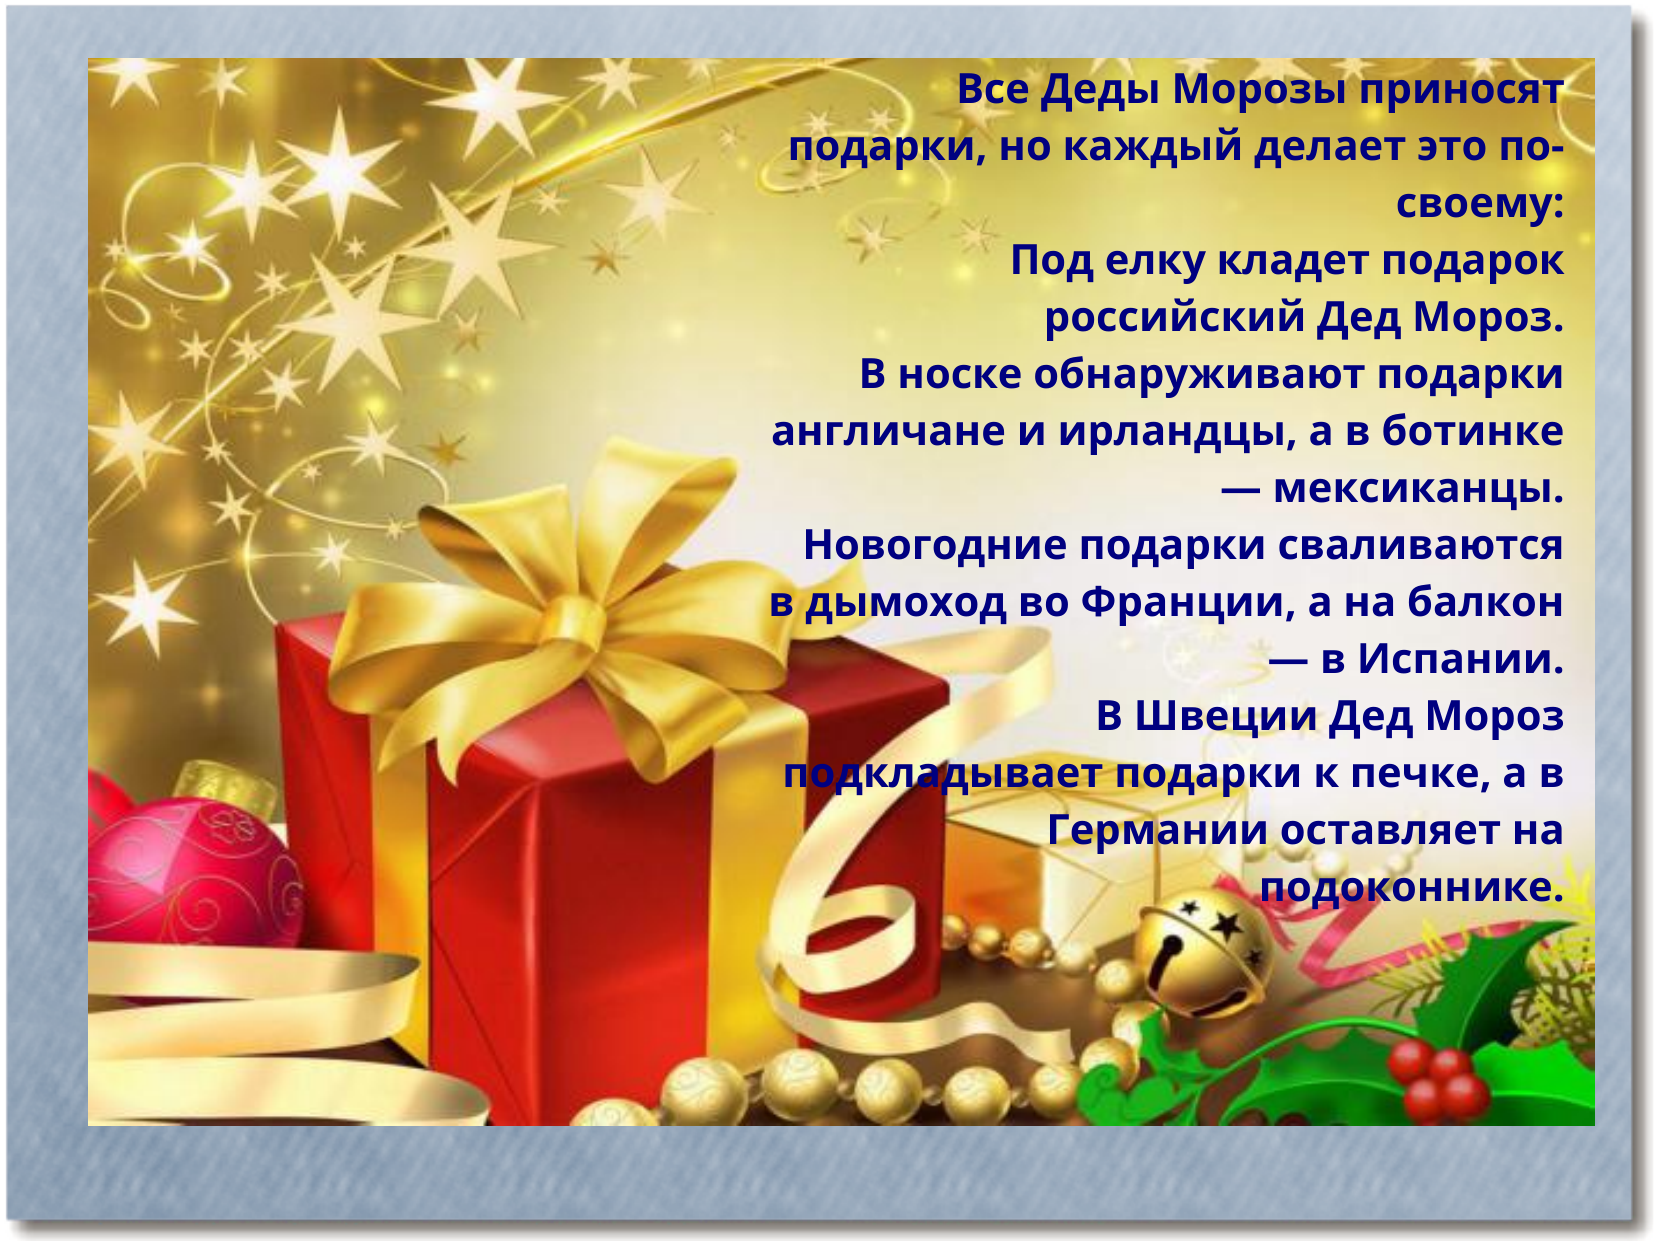

Все Деды Морозы приносят подарки, но каждый делает это по-своему:
Под елку кладет подарок российский Дед Мороз.
В носке обнаруживают подарки англичане и ирландцы, а в ботинке — мексиканцы.
Новогодние подарки сваливаются в дымоход во Франции, а на балкон — в Испании.
В Швеции Дед Мороз подкладывает подарки к печке, а в Германии оставляет на подоконнике.